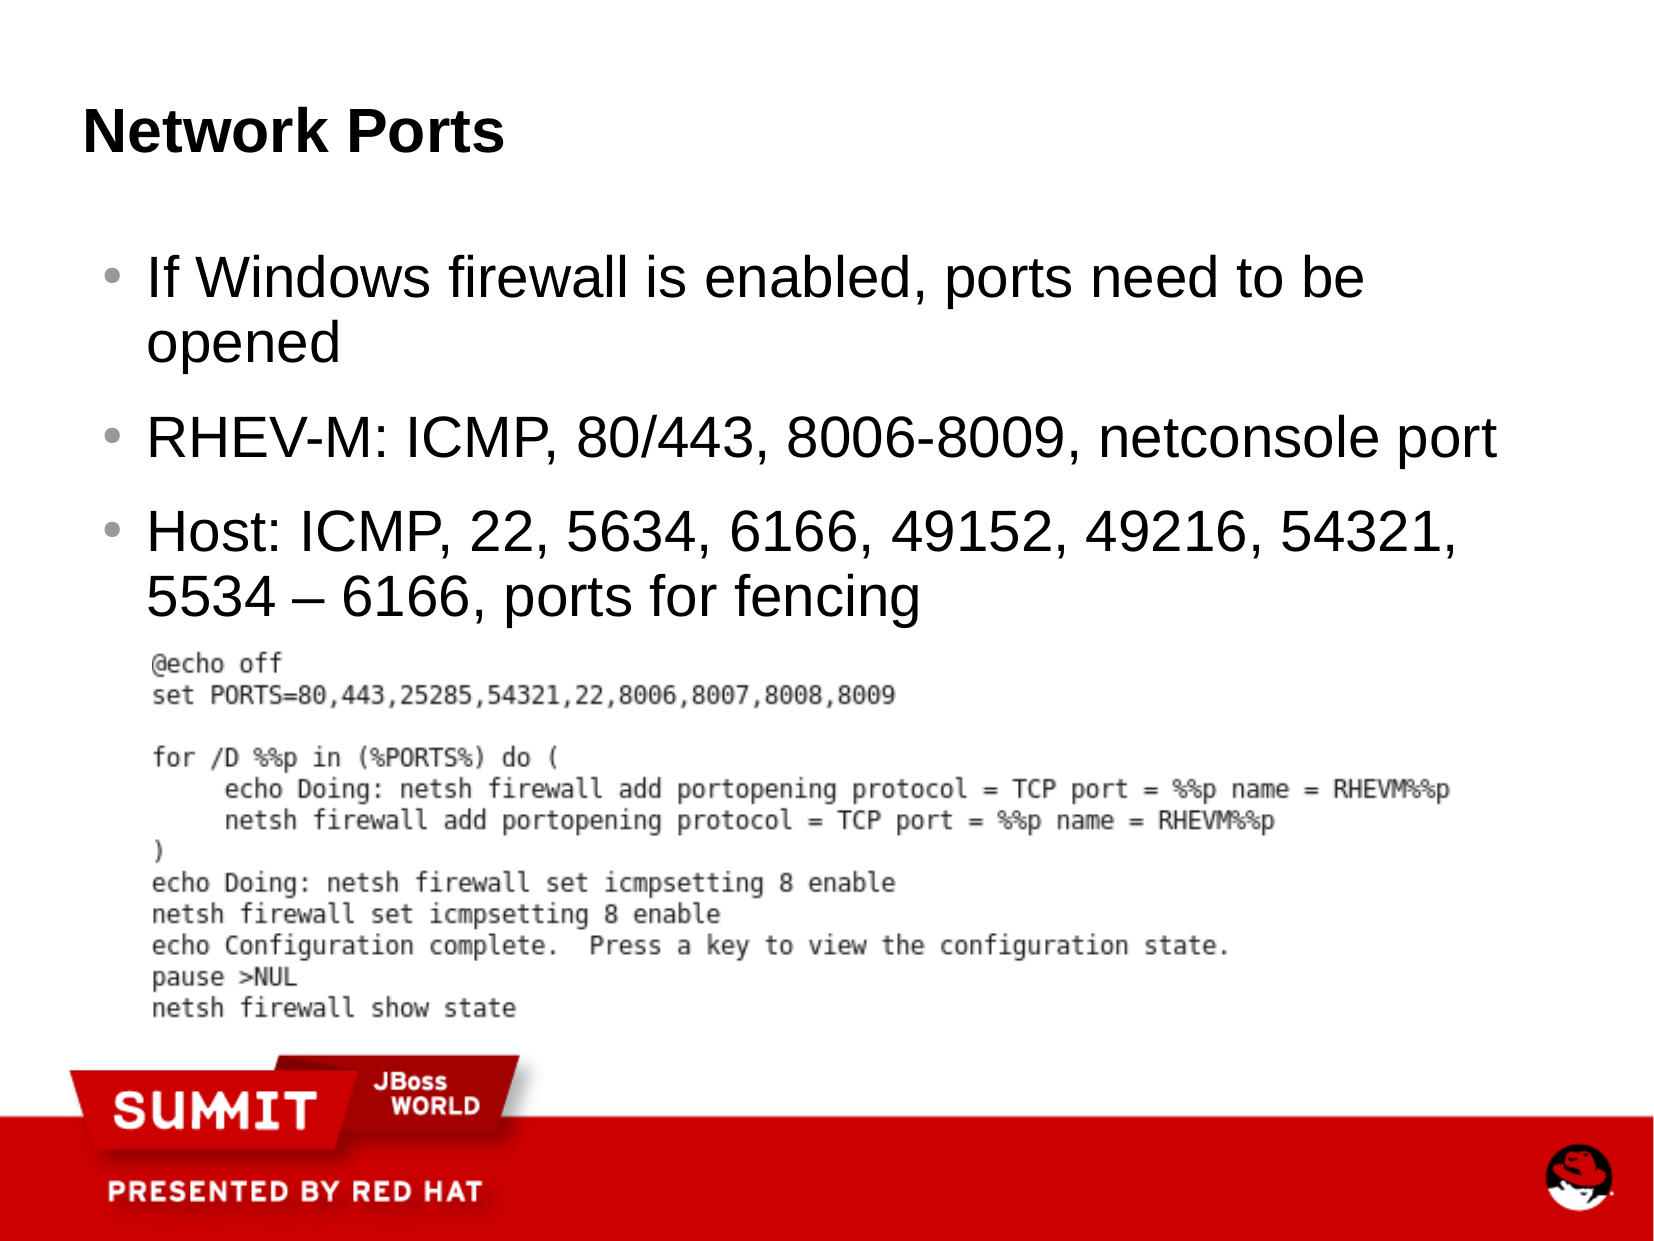

# Network Ports
If Windows firewall is enabled, ports need to be opened
RHEV-M: ICMP, 80/443, 8006-8009, netconsole port
Host: ICMP, 22, 5634, 6166, 49152, 49216, 54321, 5534 – 6166, ports for fencing